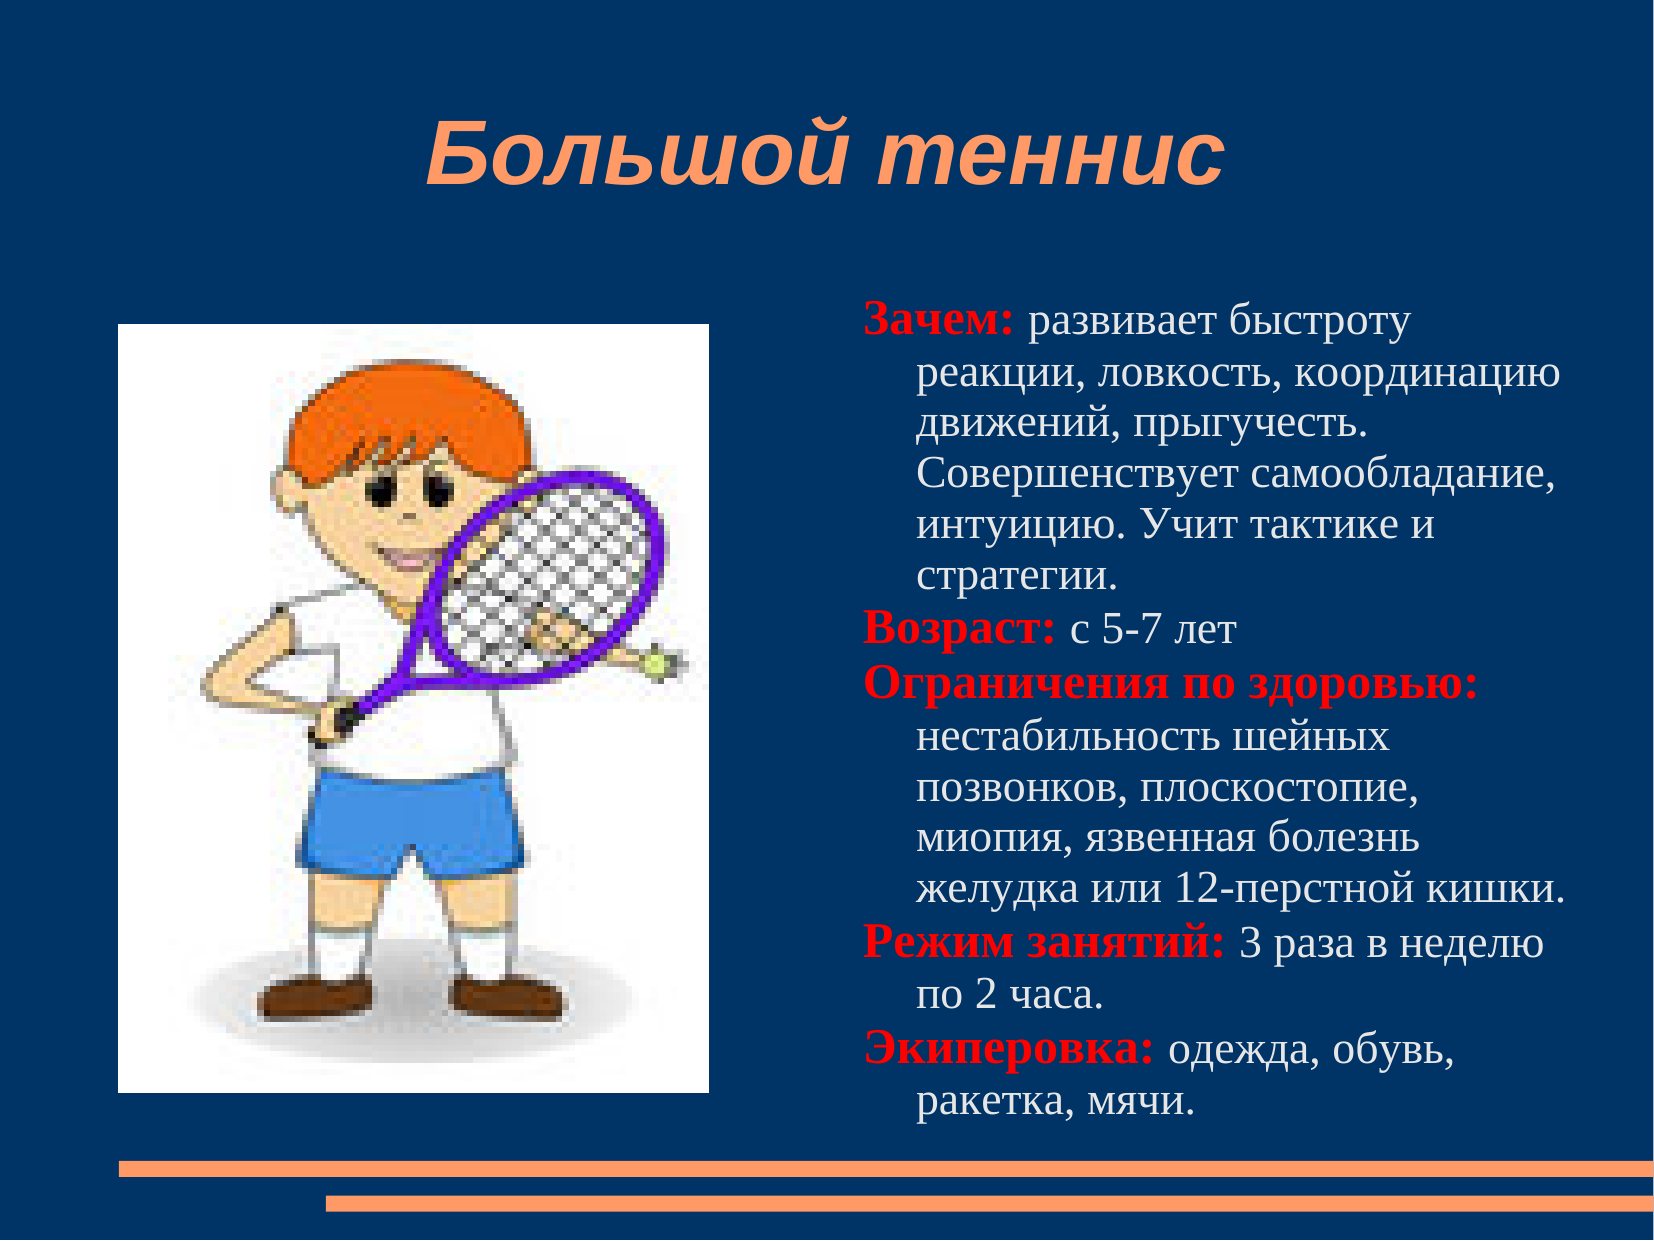

# Большой теннис
Зачем: развивает быстроту реакции, ловкость, координацию движений, прыгучесть. Совершенствует самообладание, интуицию. Учит тактике и стратегии.
Возраст: с 5-7 лет
Ограничения по здоровью: нестабильность шейных позвонков, плоскостопие, миопия, язвенная болезнь желудка или 12-перстной кишки.
Режим занятий: 3 раза в неделю по 2 часа.
Экиперовка: одежда, обувь, ракетка, мячи.